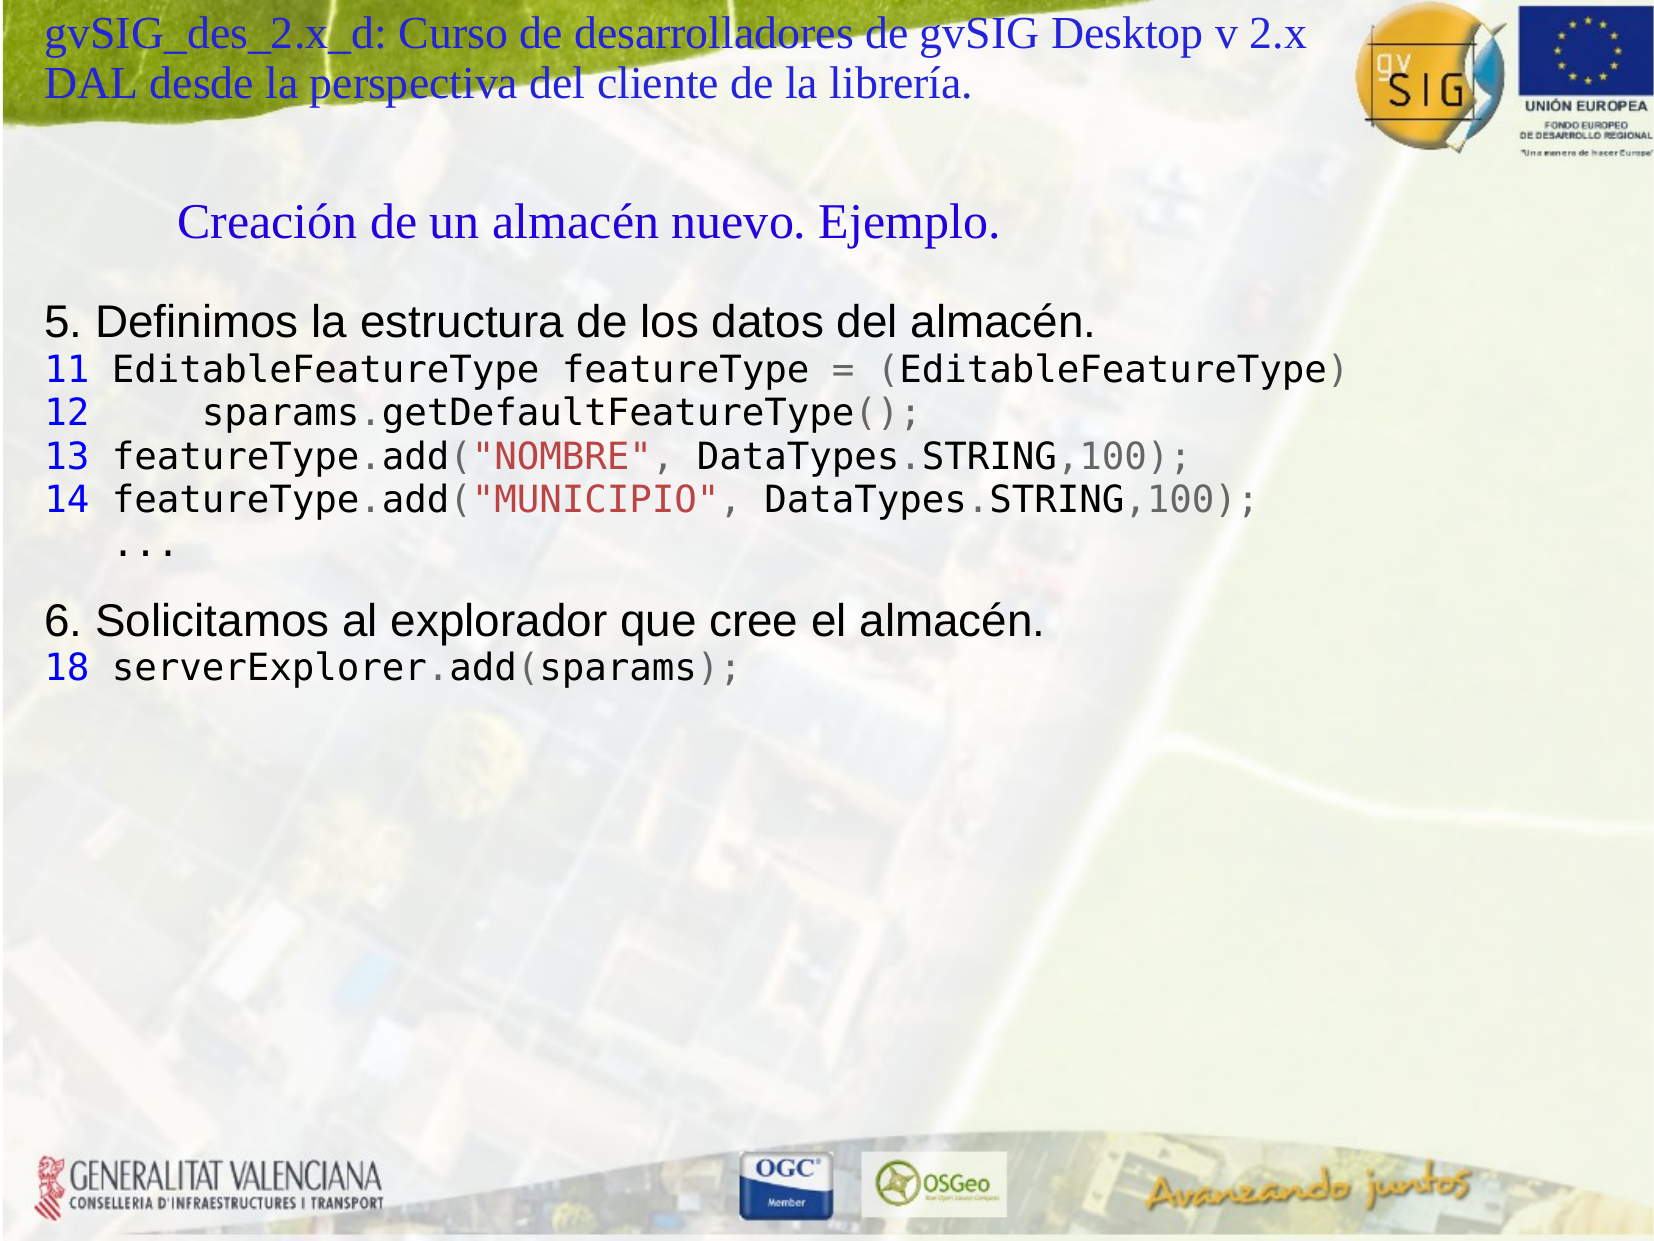

# Creación de un almacén nuevo. Ejemplo.
5. Definimos la estructura de los datos del almacén.
11 EditableFeatureType featureType = (EditableFeatureType)
12 sparams.getDefaultFeatureType();
13 featureType.add("NOMBRE", DataTypes.STRING,100);
14 featureType.add("MUNICIPIO", DataTypes.STRING,100);
 ...
6. Solicitamos al explorador que cree el almacén.
18 serverExplorer.add(sparams);